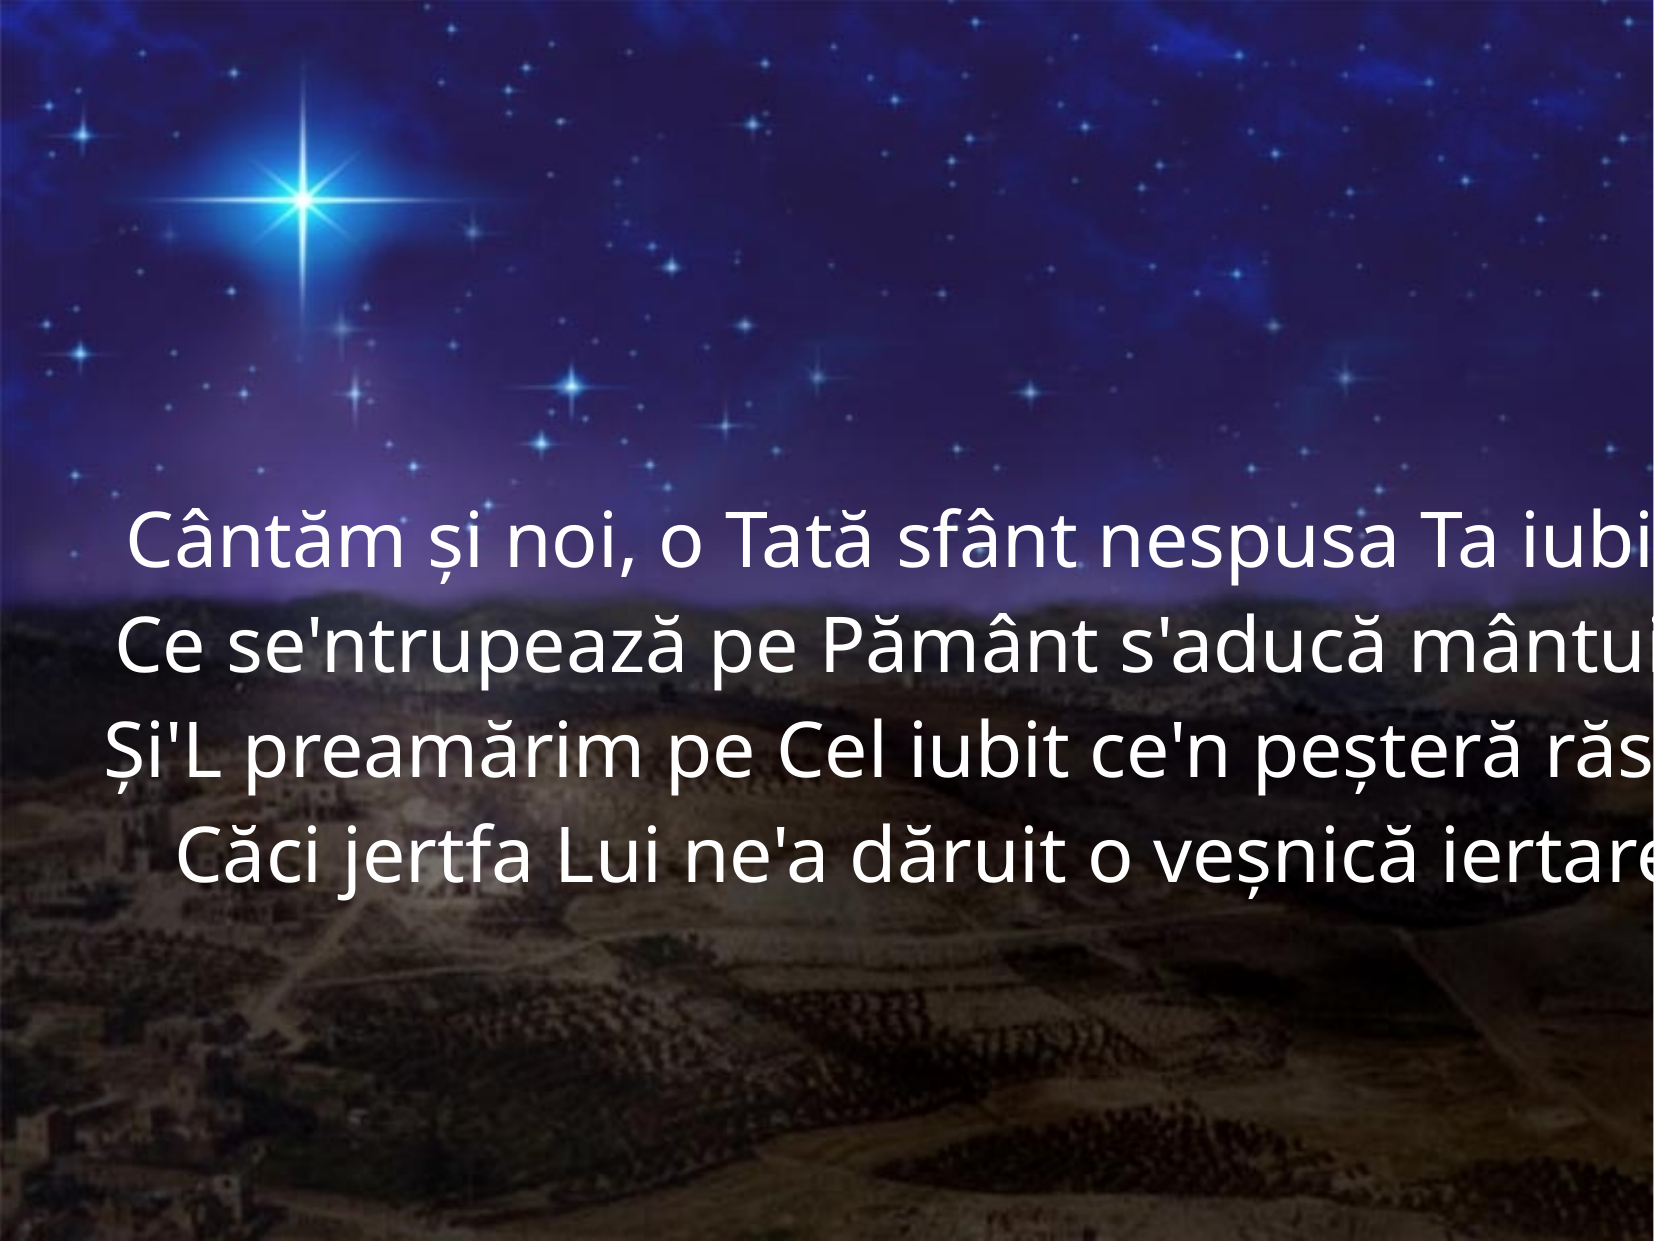

Cântăm şi noi, o Tată sfânt nespusa Ta iubire,
Ce se'ntrupează pe Pământ s'aducă mântuire.
Şi'L preamărim pe Cel iubit ce'n peşteră răsare
Căci jertfa Lui ne'a dăruit o veşnică iertare.